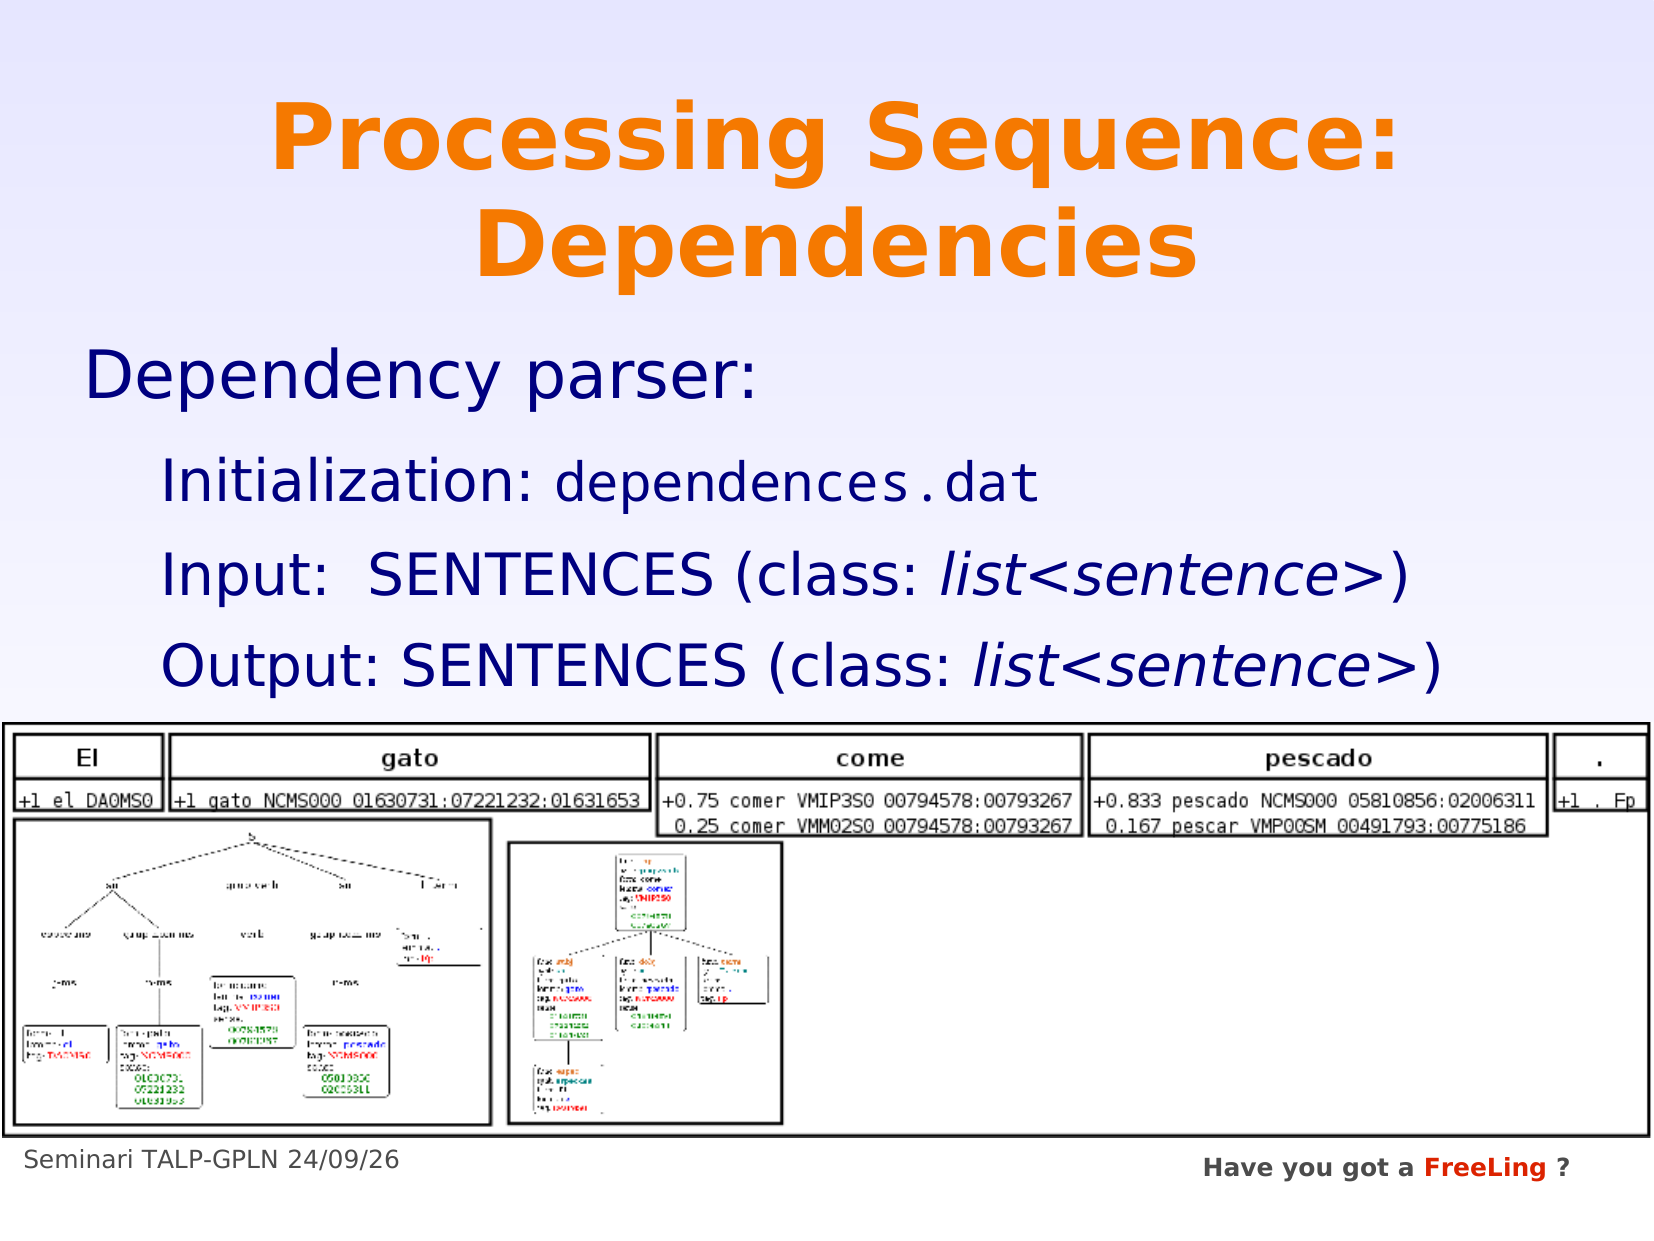

# Processing Sequence: Dependencies
Dependency parser:
Initialization: dependences.dat
Input: SENTENCES (class: list<sentence>)
Output: SENTENCES (class: list<sentence>)
13